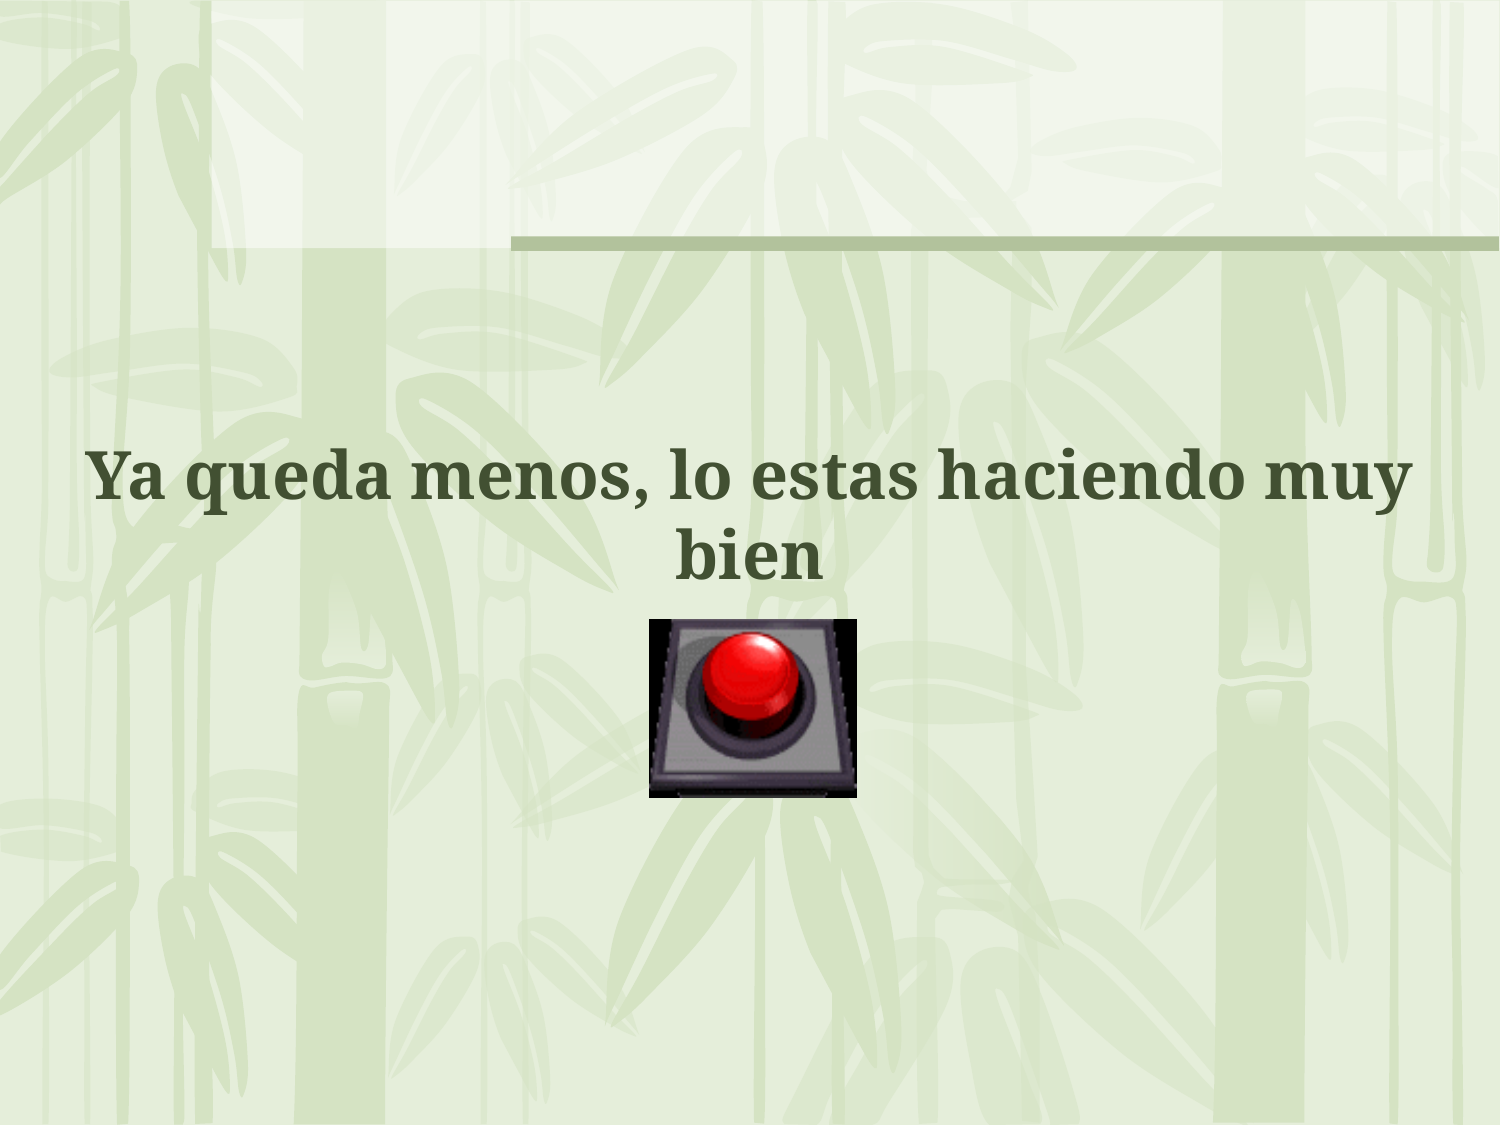

# Ya queda menos, lo estas haciendo muy bien